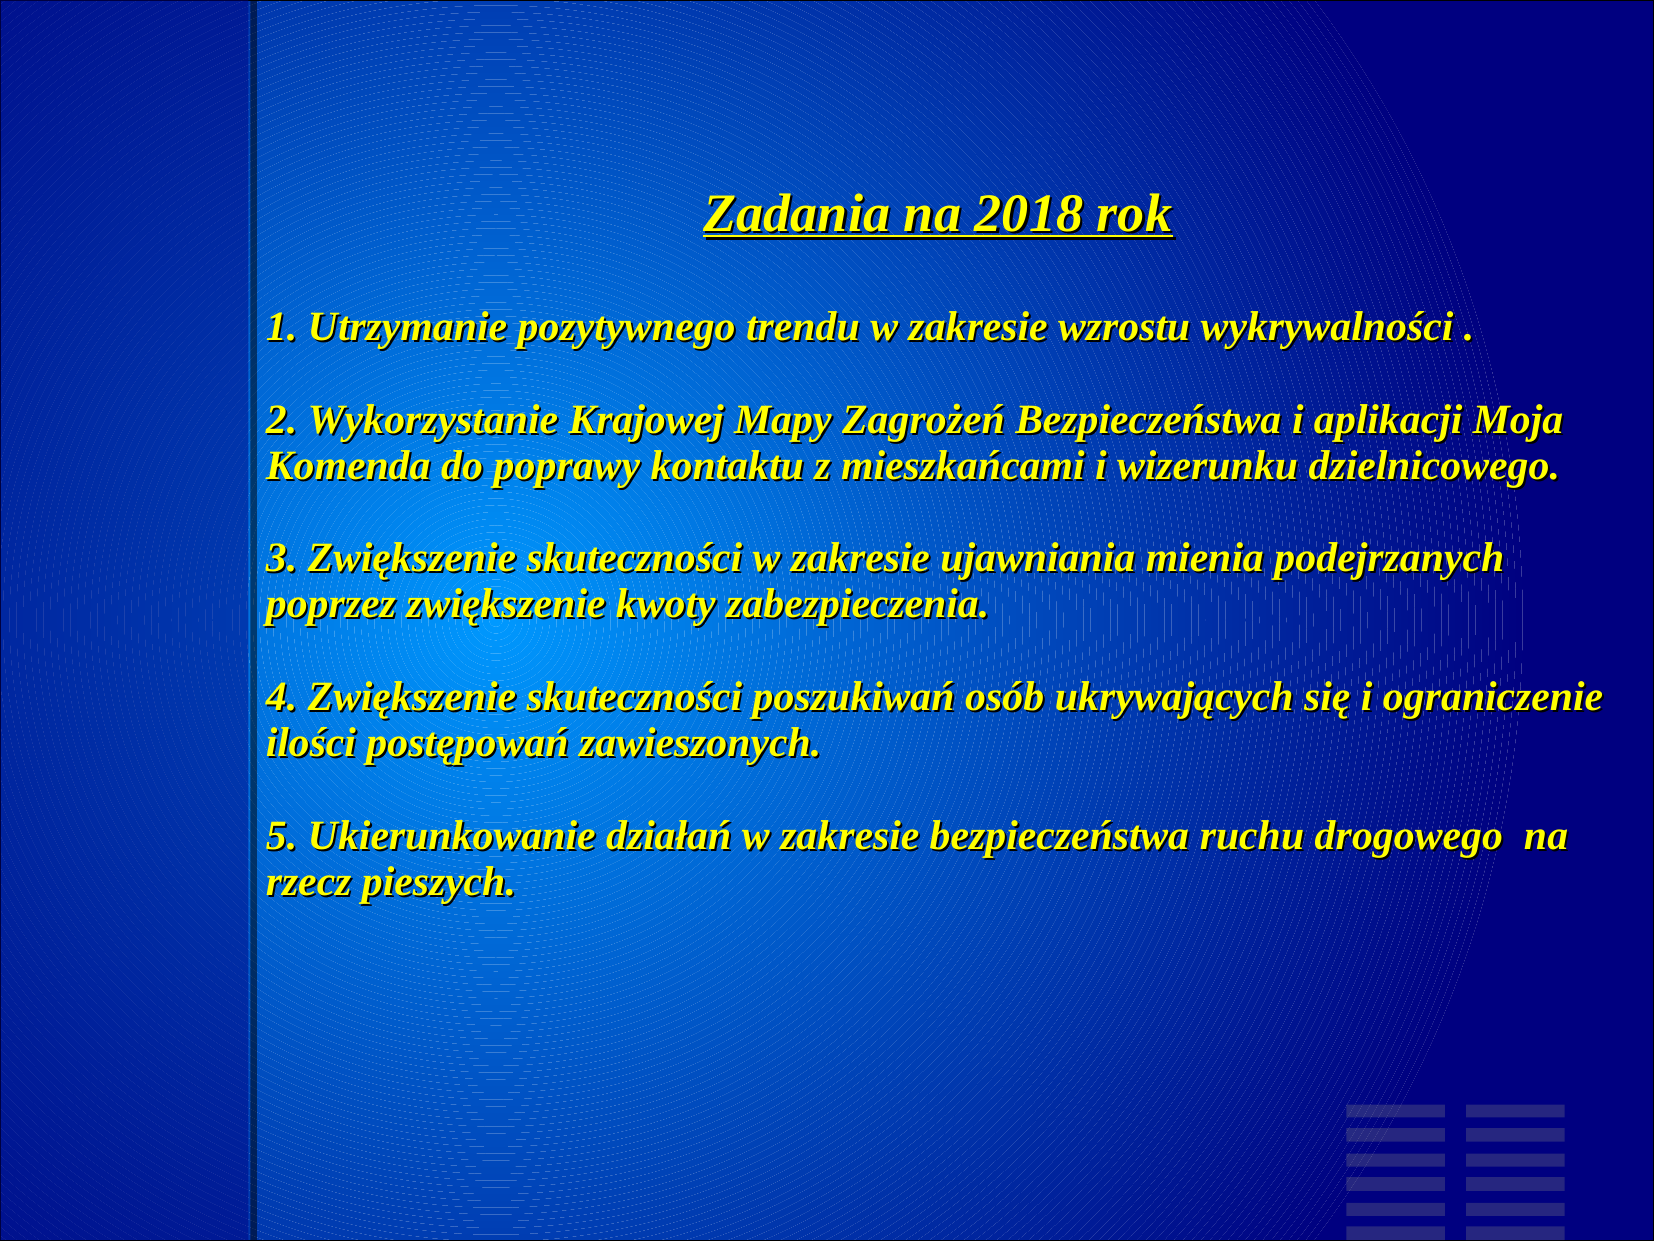

Zadania na 2018 rok
1. Utrzymanie pozytywnego trendu w zakresie wzrostu wykrywalności .
2. Wykorzystanie Krajowej Mapy Zagrożeń Bezpieczeństwa i aplikacji Moja Komenda do poprawy kontaktu z mieszkańcami i wizerunku dzielnicowego.
3. Zwiększenie skuteczności w zakresie ujawniania mienia podejrzanych poprzez zwiększenie kwoty zabezpieczenia.
4. Zwiększenie skuteczności poszukiwań osób ukrywających się i ograniczenie ilości postępowań zawieszonych.
5. Ukierunkowanie działań w zakresie bezpieczeństwa ruchu drogowego na rzecz pieszych.